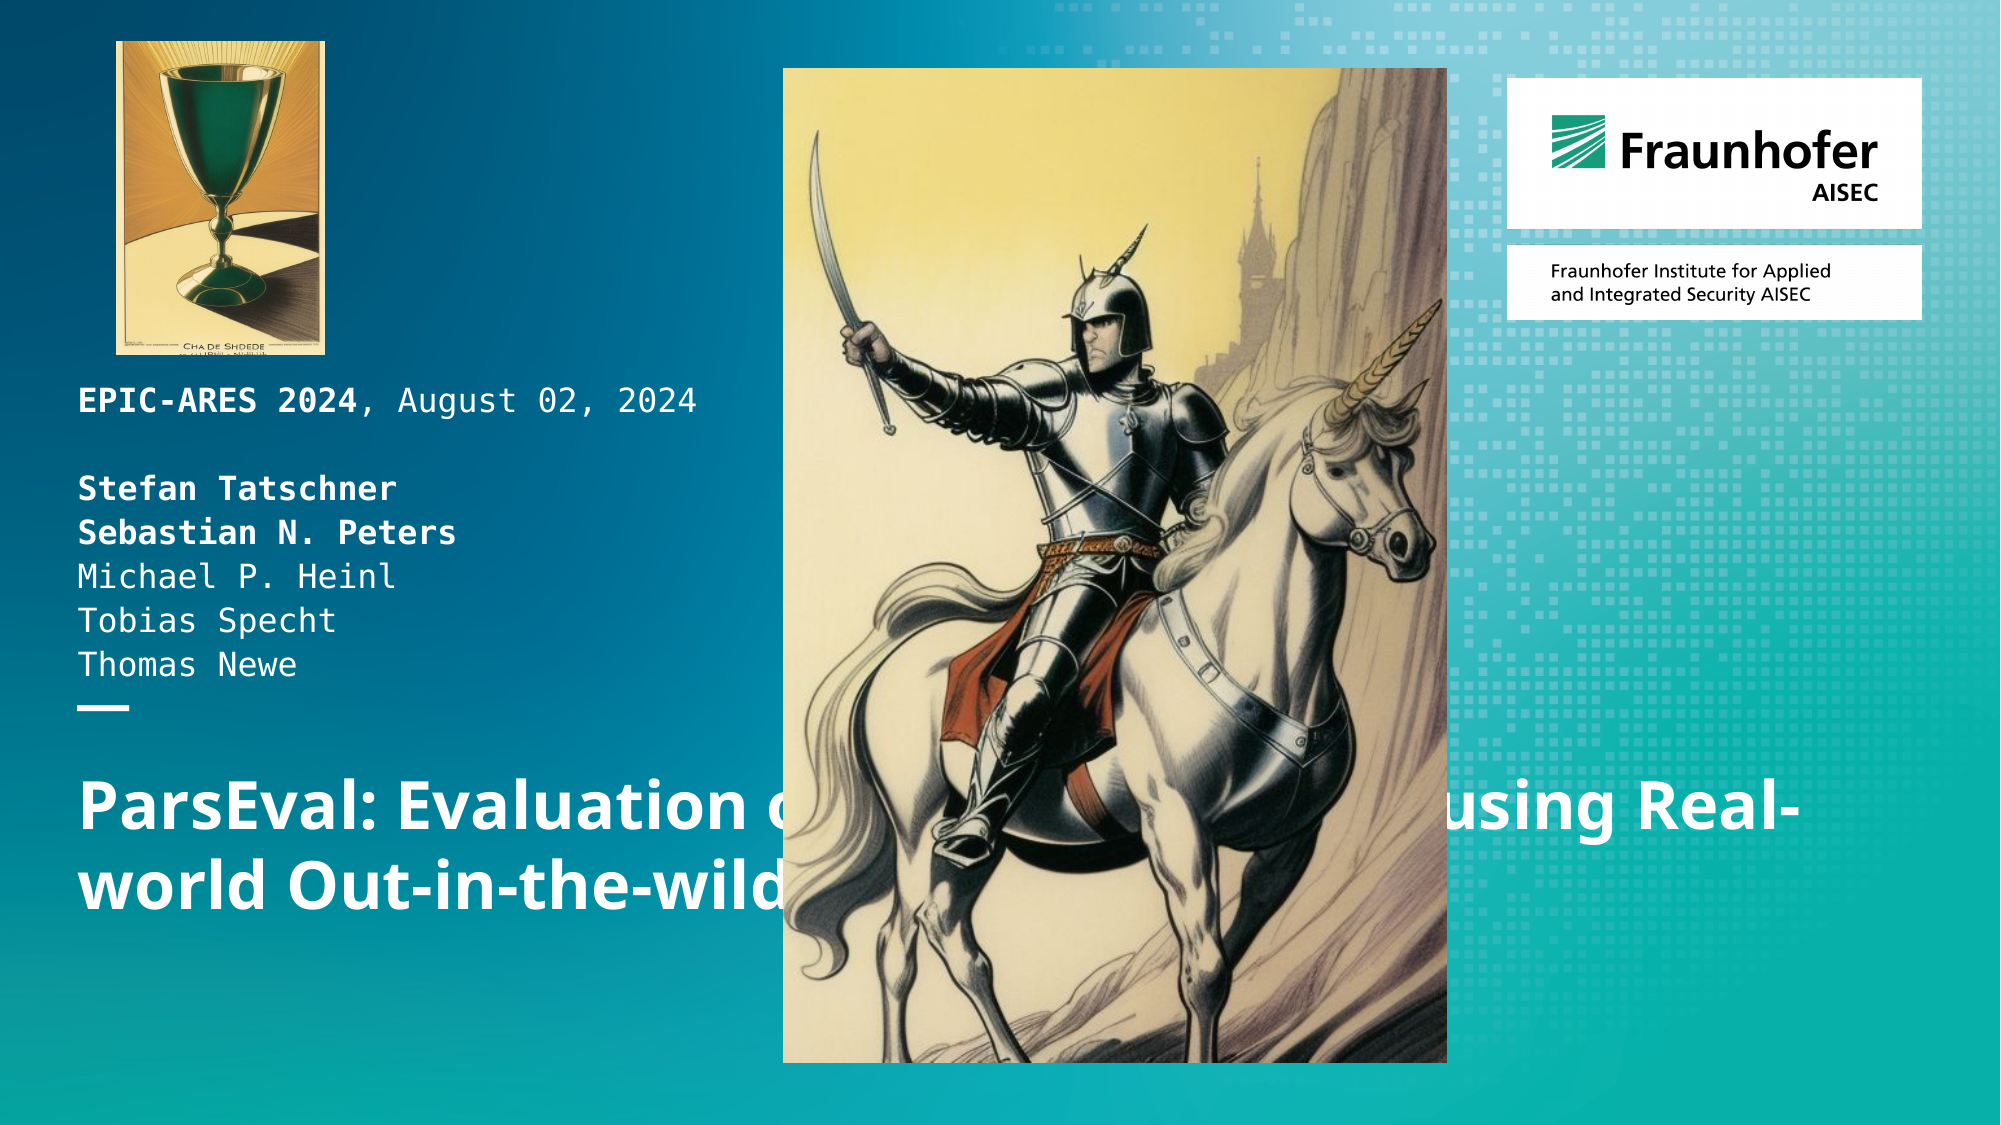

# EPIC-ARES 2024, August 02, 2024
Stefan Tatschner
Sebastian N. Peters
Michael P. Heinl
Tobias Specht
Thomas Newe
—
ParsEval: Evaluation of Parsing Behavior using Real-world Out-in-the-wild X.509 Certificates